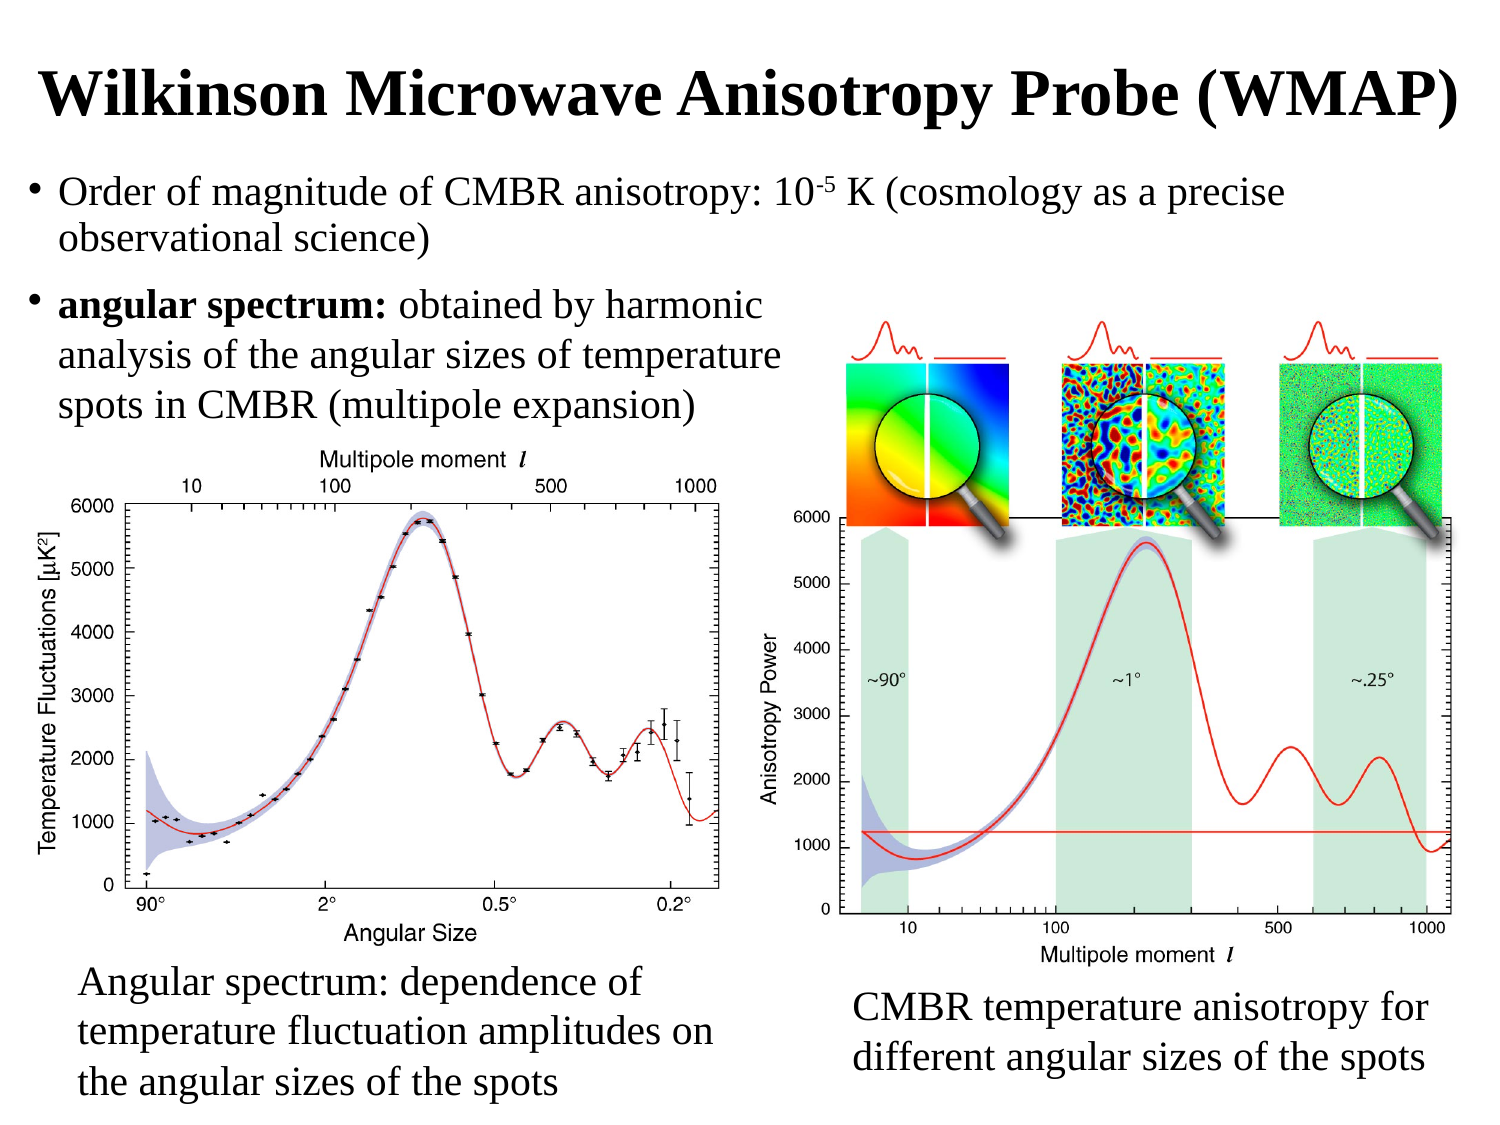

# Wilkinson Microwave Anisotropy Probe (WMAP)
Order of magnitude of CMBR anisotropy: 10-5 К (cosmology as a precise observational science)
angular spectrum: obtained by harmonic analysis of the angular sizes of temperature spots in CMBR (multipole expansion)
Angular spectrum: dependence of temperature fluctuation amplitudes on the angular sizes of the spots
CMBR temperature anisotropy for different angular sizes of the spots